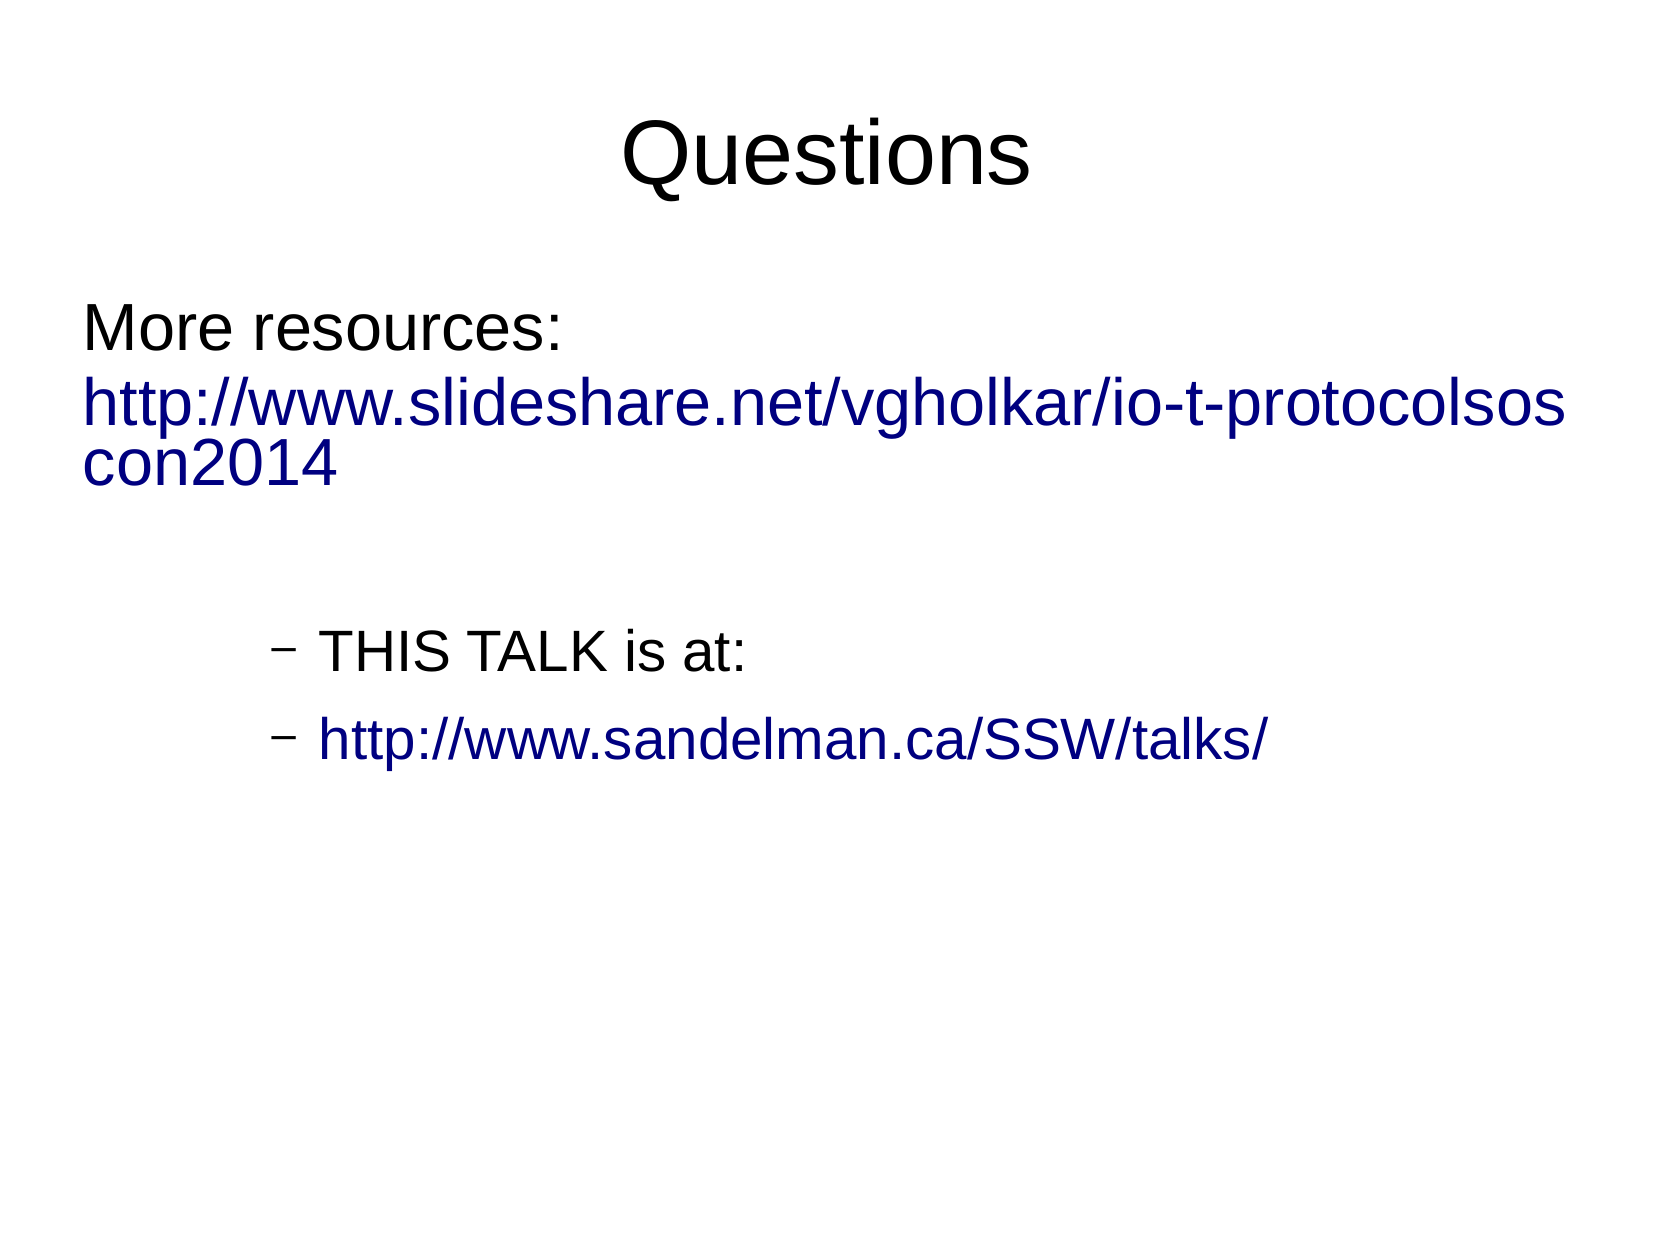

Questions
# More resources: http://www.slideshare.net/vgholkar/io-t-protocolsoscon2014
THIS TALK is at:
http://www.sandelman.ca/SSW/talks/